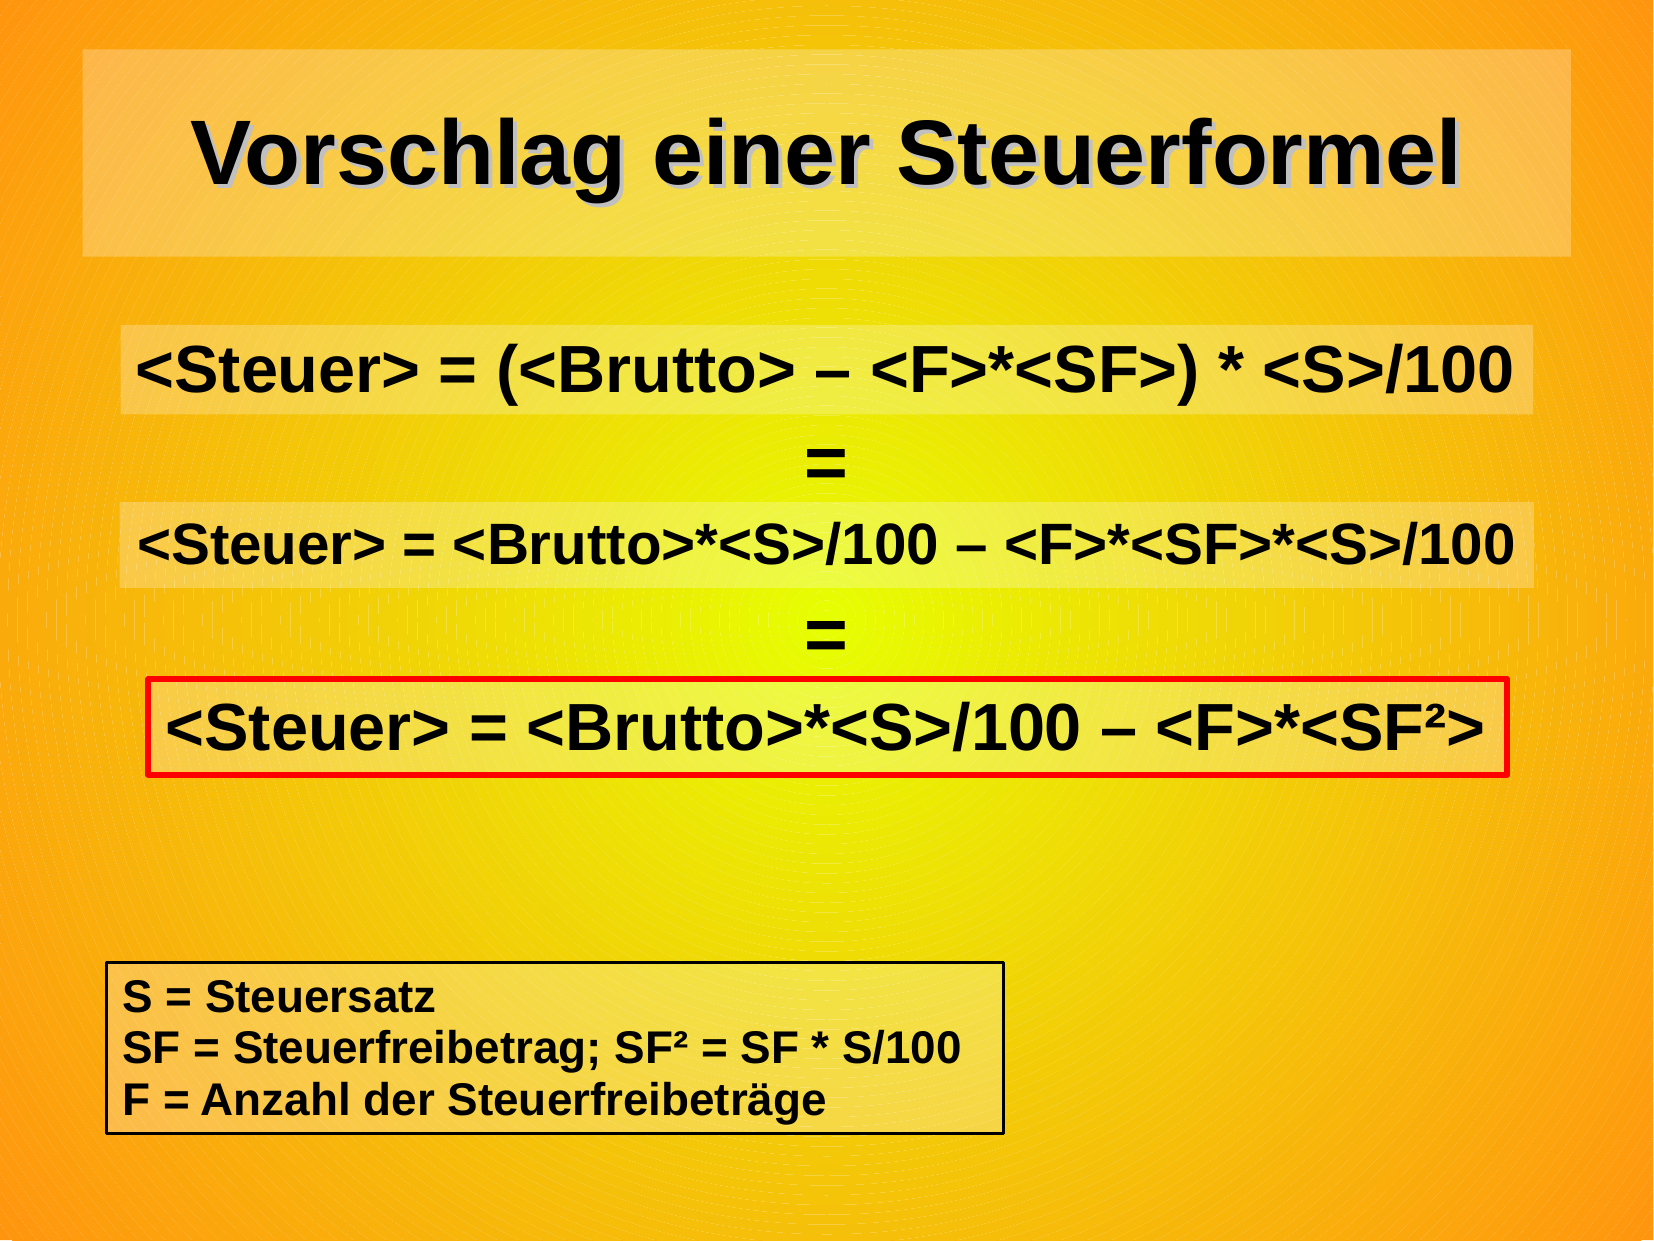

# Vorschlag einer Steuerformel
<Steuer> = (<Brutto> – <F>*<SF>) * <S>/100
=
<Steuer> = <Brutto>*<S>/100 – <F>*<SF>*<S>/100
=
<Steuer> = <Brutto>*<S>/100 – <F>*<SF²>
S = Steuersatz
SF = Steuerfreibetrag; SF² = SF * S/100
F = Anzahl der Steuerfreibeträge